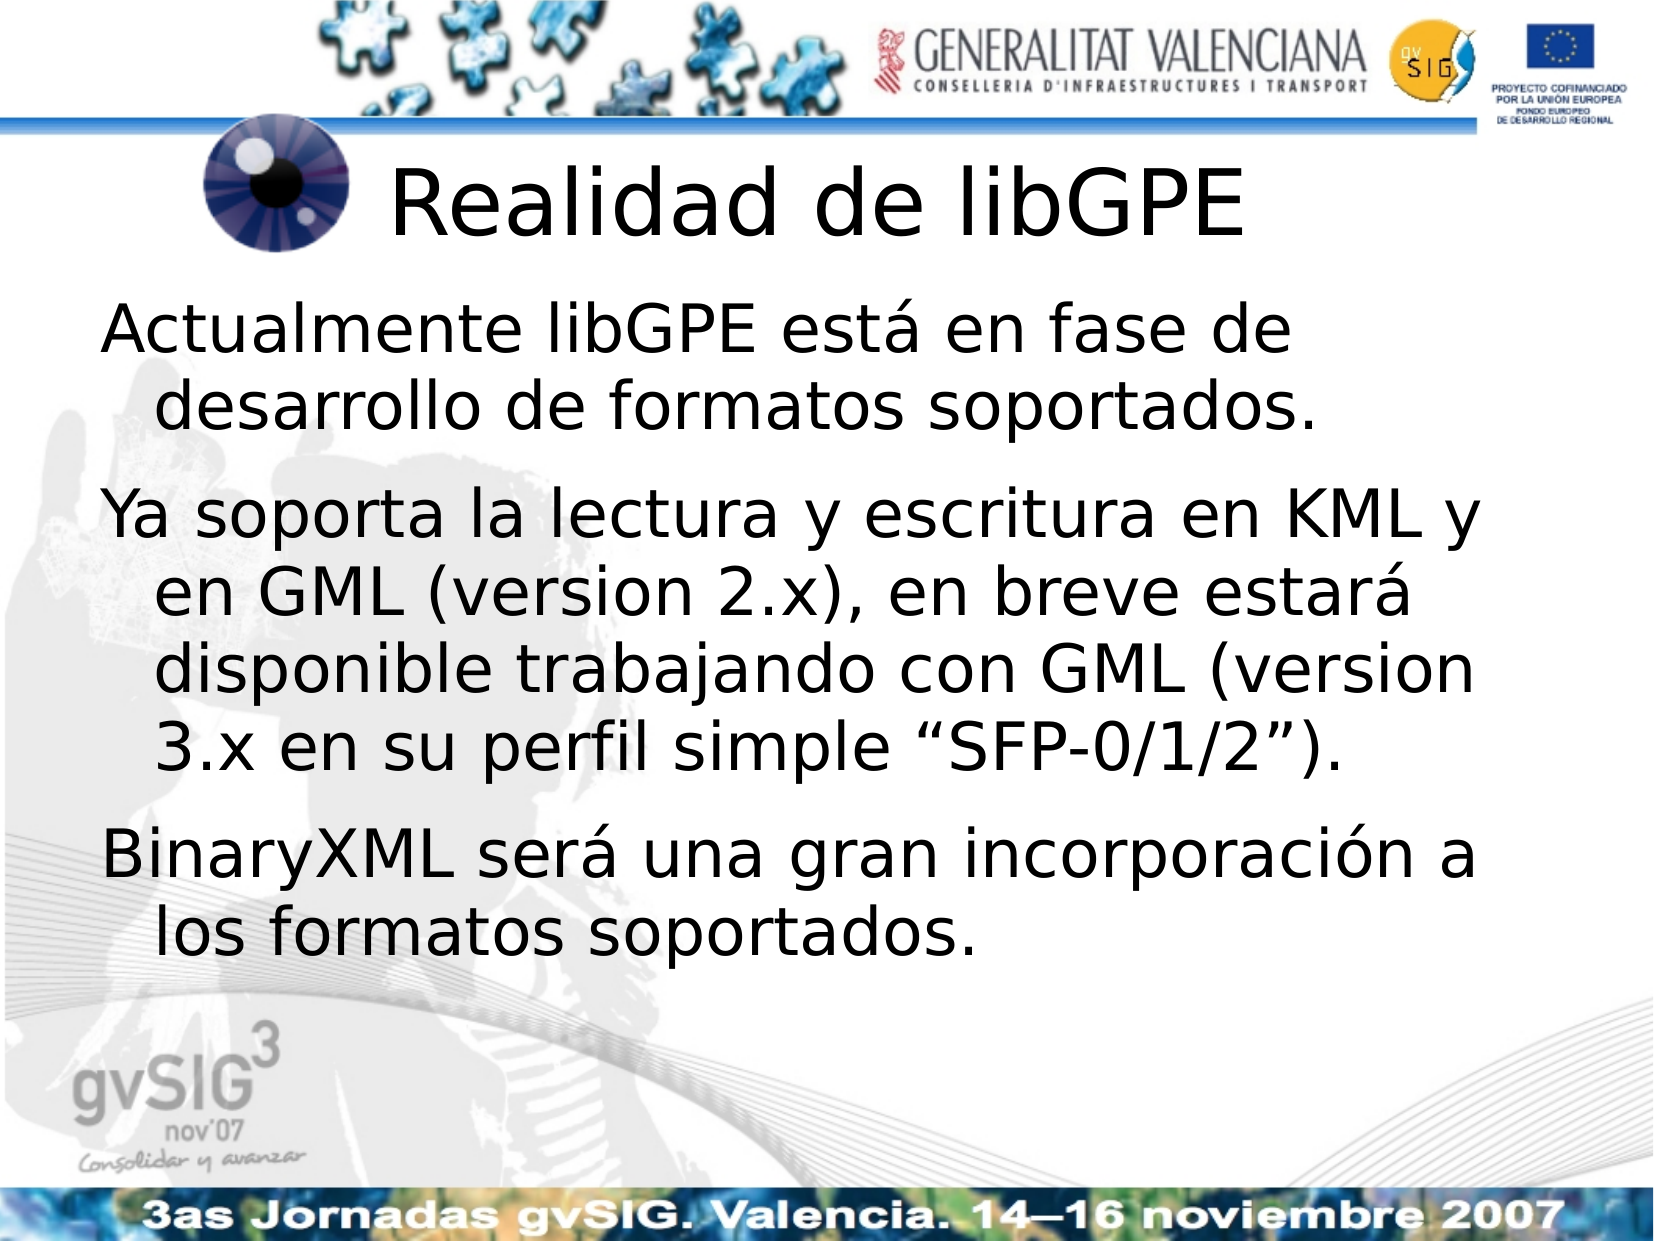

# Realidad de libGPE
Actualmente libGPE está en fase de desarrollo de formatos soportados.
Ya soporta la lectura y escritura en KML y en GML (version 2.x), en breve estará disponible trabajando con GML (version 3.x en su perfil simple “SFP-0/1/2”).
BinaryXML será una gran incorporación a los formatos soportados.